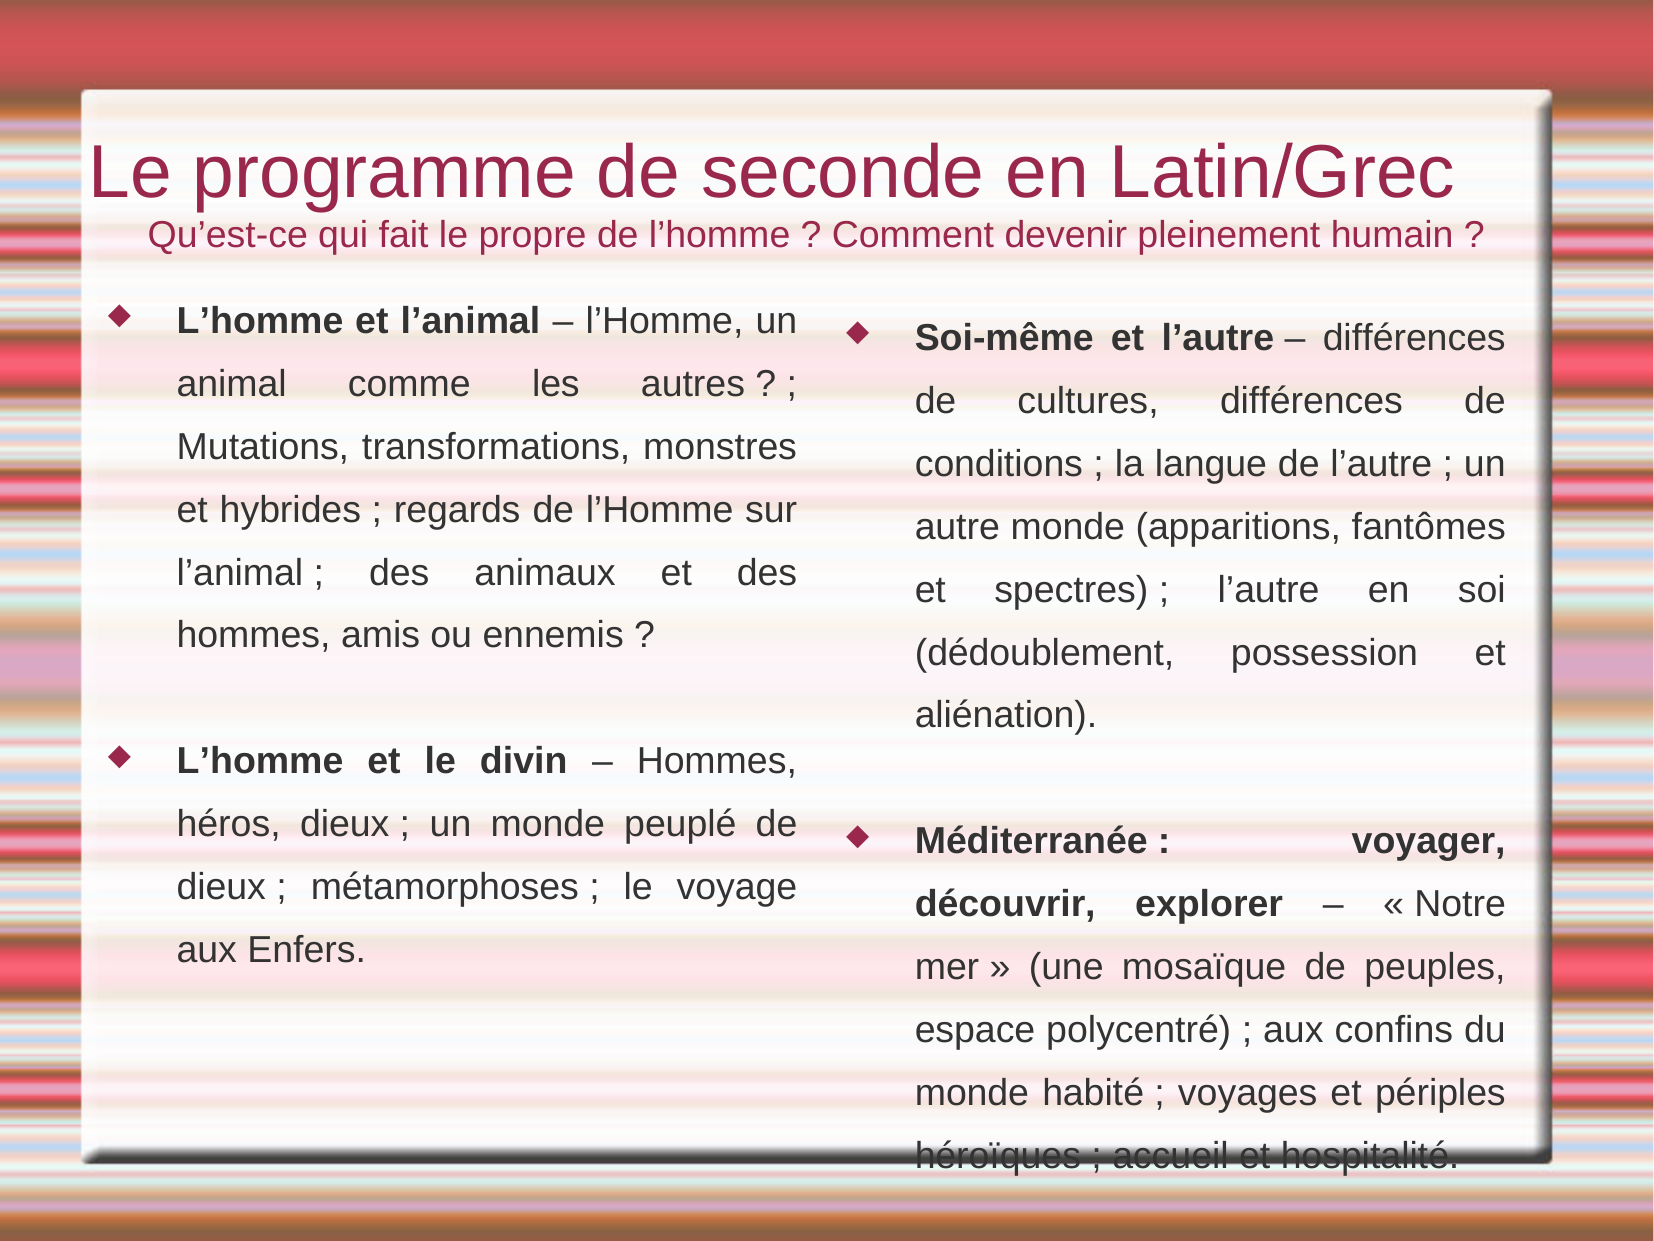

# Le programme de seconde en Latin/Grec Qu’est-ce qui fait le propre de l’homme ? Comment devenir pleinement humain ?
L’homme et l’animal – l’Homme, un animal comme les autres ? ; Mutations, transformations, monstres et hybrides ; regards de l’Homme sur l’animal ; des animaux et des hommes, amis ou ennemis ?
L’homme et le divin – Hommes, héros, dieux ; un monde peuplé de dieux ; métamorphoses ; le voyage aux Enfers.
Soi-même et l’autre – différences de cultures, différences de conditions ; la langue de l’autre ; un autre monde (apparitions, fantômes et spectres) ; l’autre en soi (dédoublement, possession et aliénation).
Méditerranée : voyager, découvrir, explorer – « Notre mer » (une mosaïque de peuples, espace polycentré) ; aux confins du monde habité ; voyages et périples héroïques ; accueil et hospitalité.